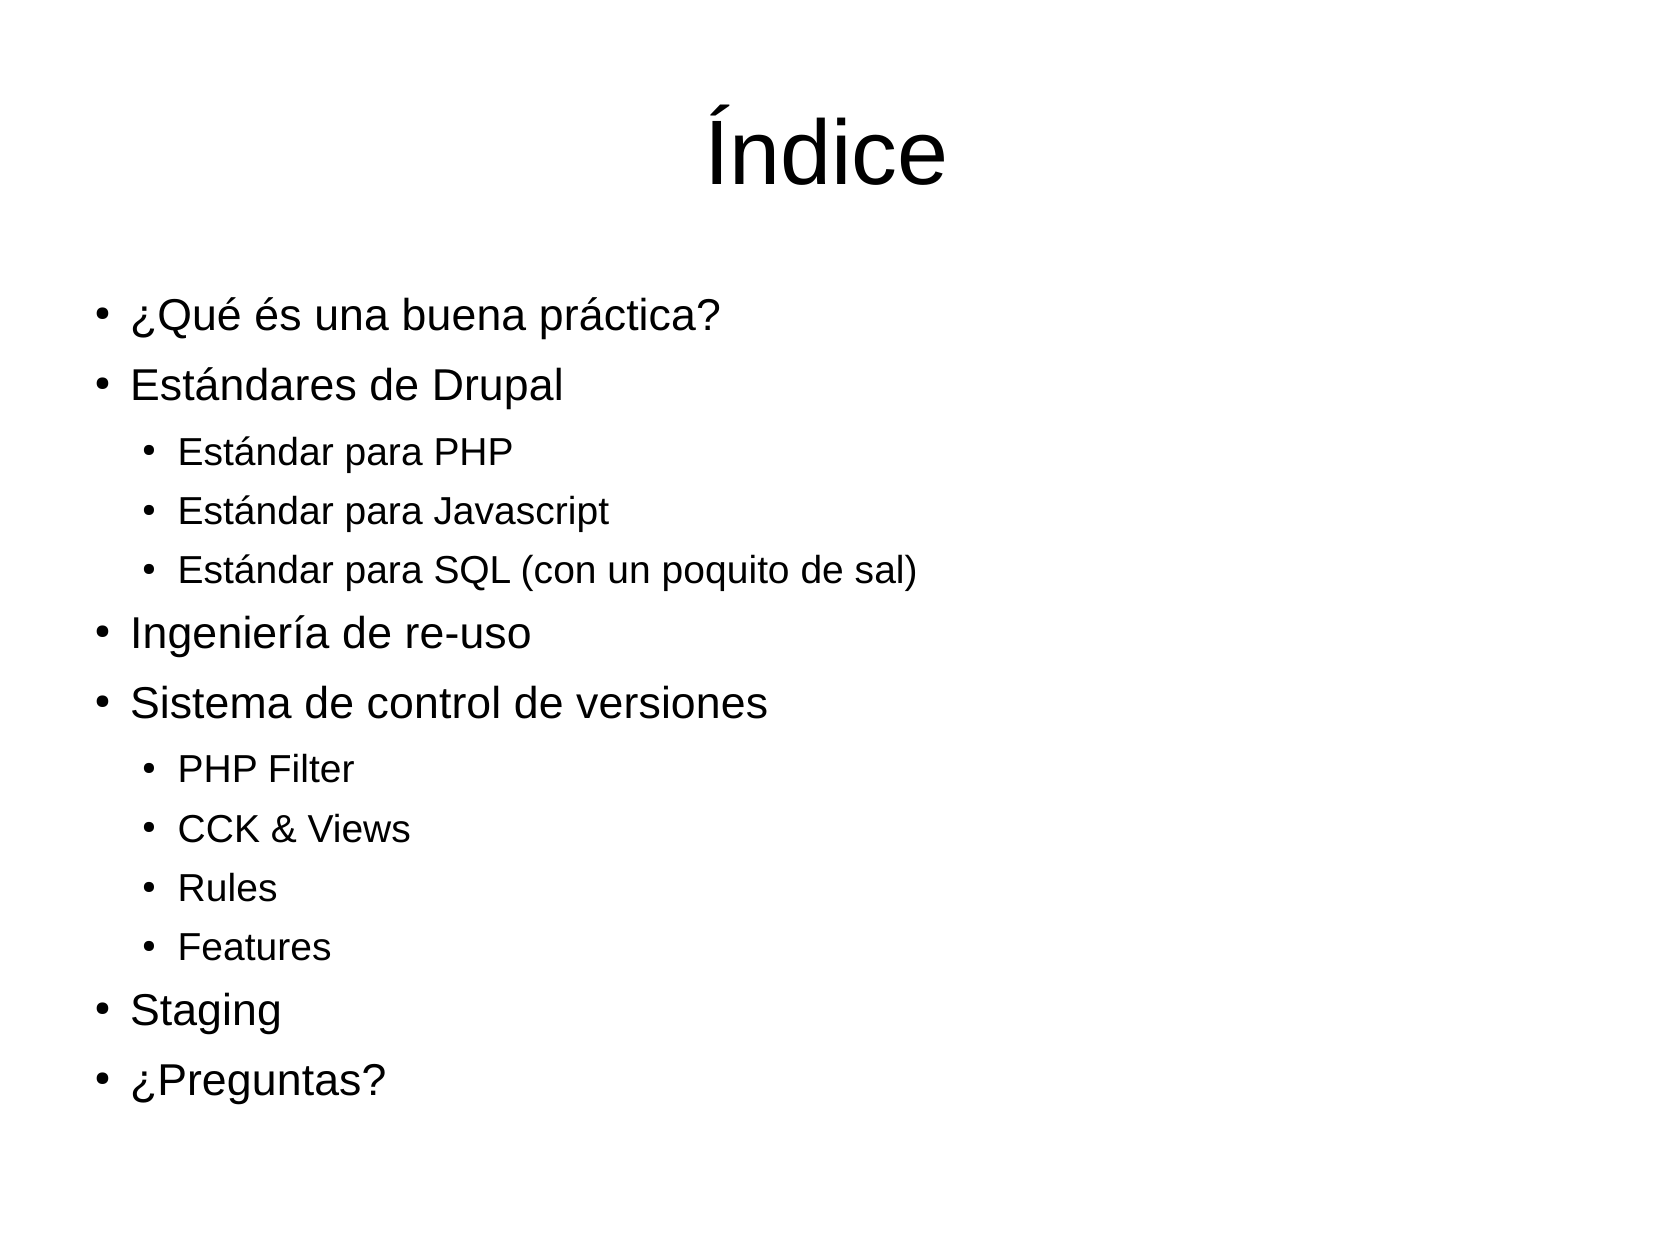

# Índice
¿Qué és una buena práctica?
Estándares de Drupal
Estándar para PHP
Estándar para Javascript
Estándar para SQL (con un poquito de sal)
Ingeniería de re-uso
Sistema de control de versiones
PHP Filter
CCK & Views
Rules
Features
Staging
¿Preguntas?